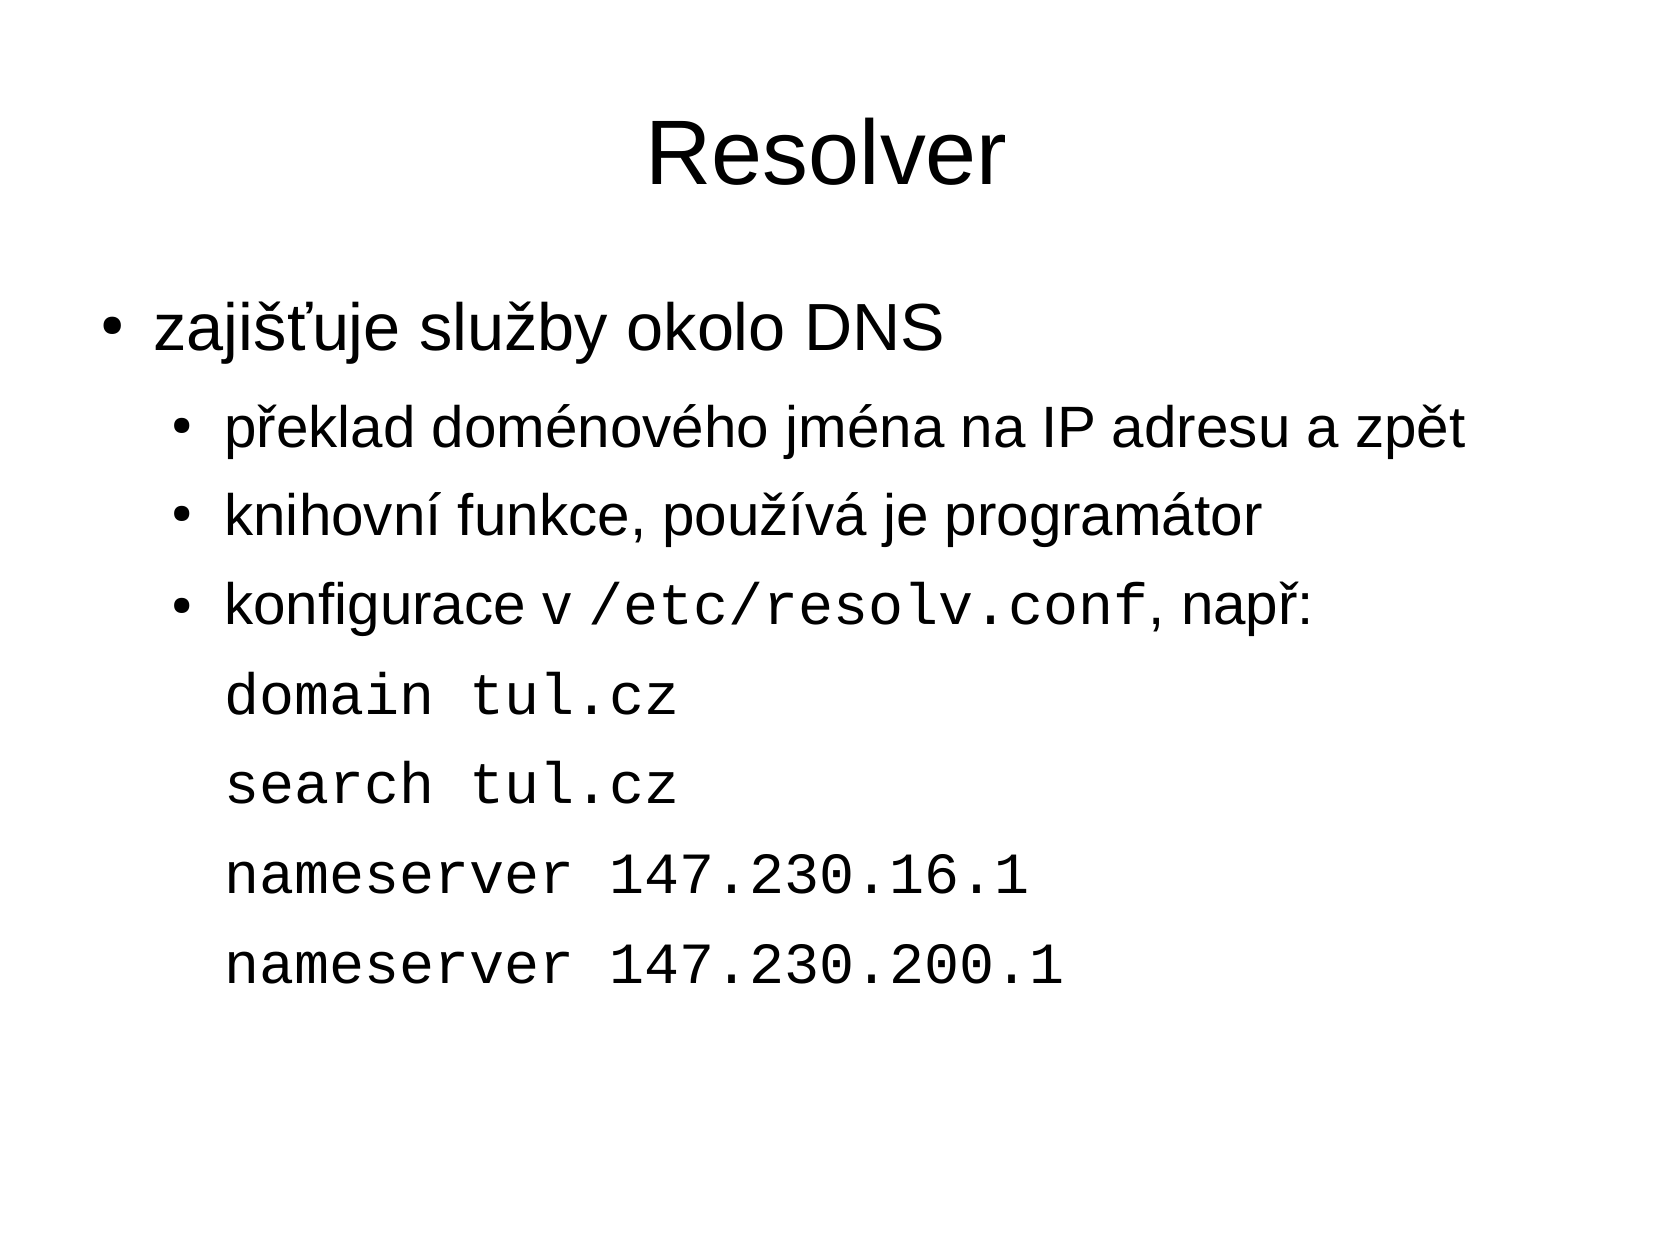

# Resolver
zajišťuje služby okolo DNS
překlad doménového jména na IP adresu a zpět
knihovní funkce, používá je programátor
konfigurace v /etc/resolv.conf, např:
domain tul.cz
search tul.cz
nameserver 147.230.16.1
nameserver 147.230.200.1